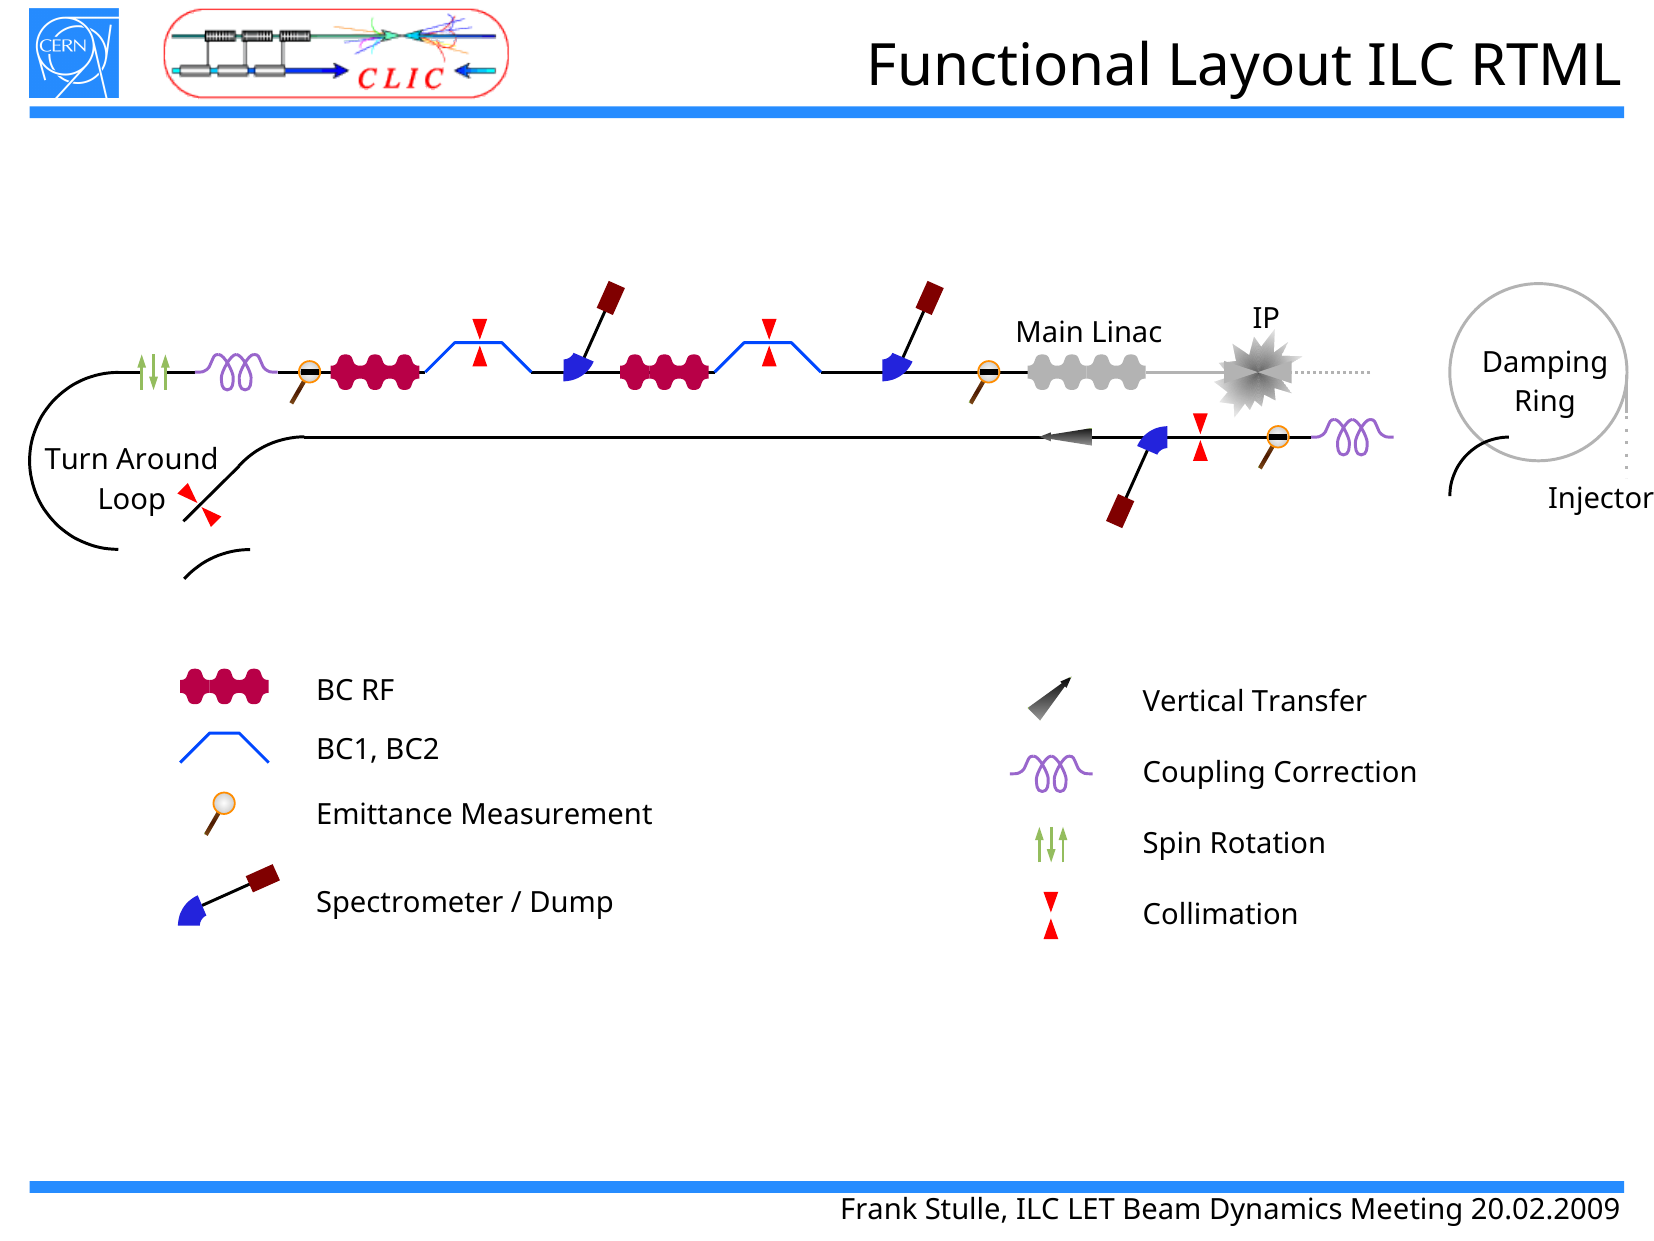

# Functional Layout ILC RTML
IP
Main Linac
Damping
Ring
Turn Around
Loop
Injector
BC RF
Vertical Transfer
BC1, BC2
Coupling Correction
Emittance Measurement
Spin Rotation
Spectrometer / Dump
Collimation